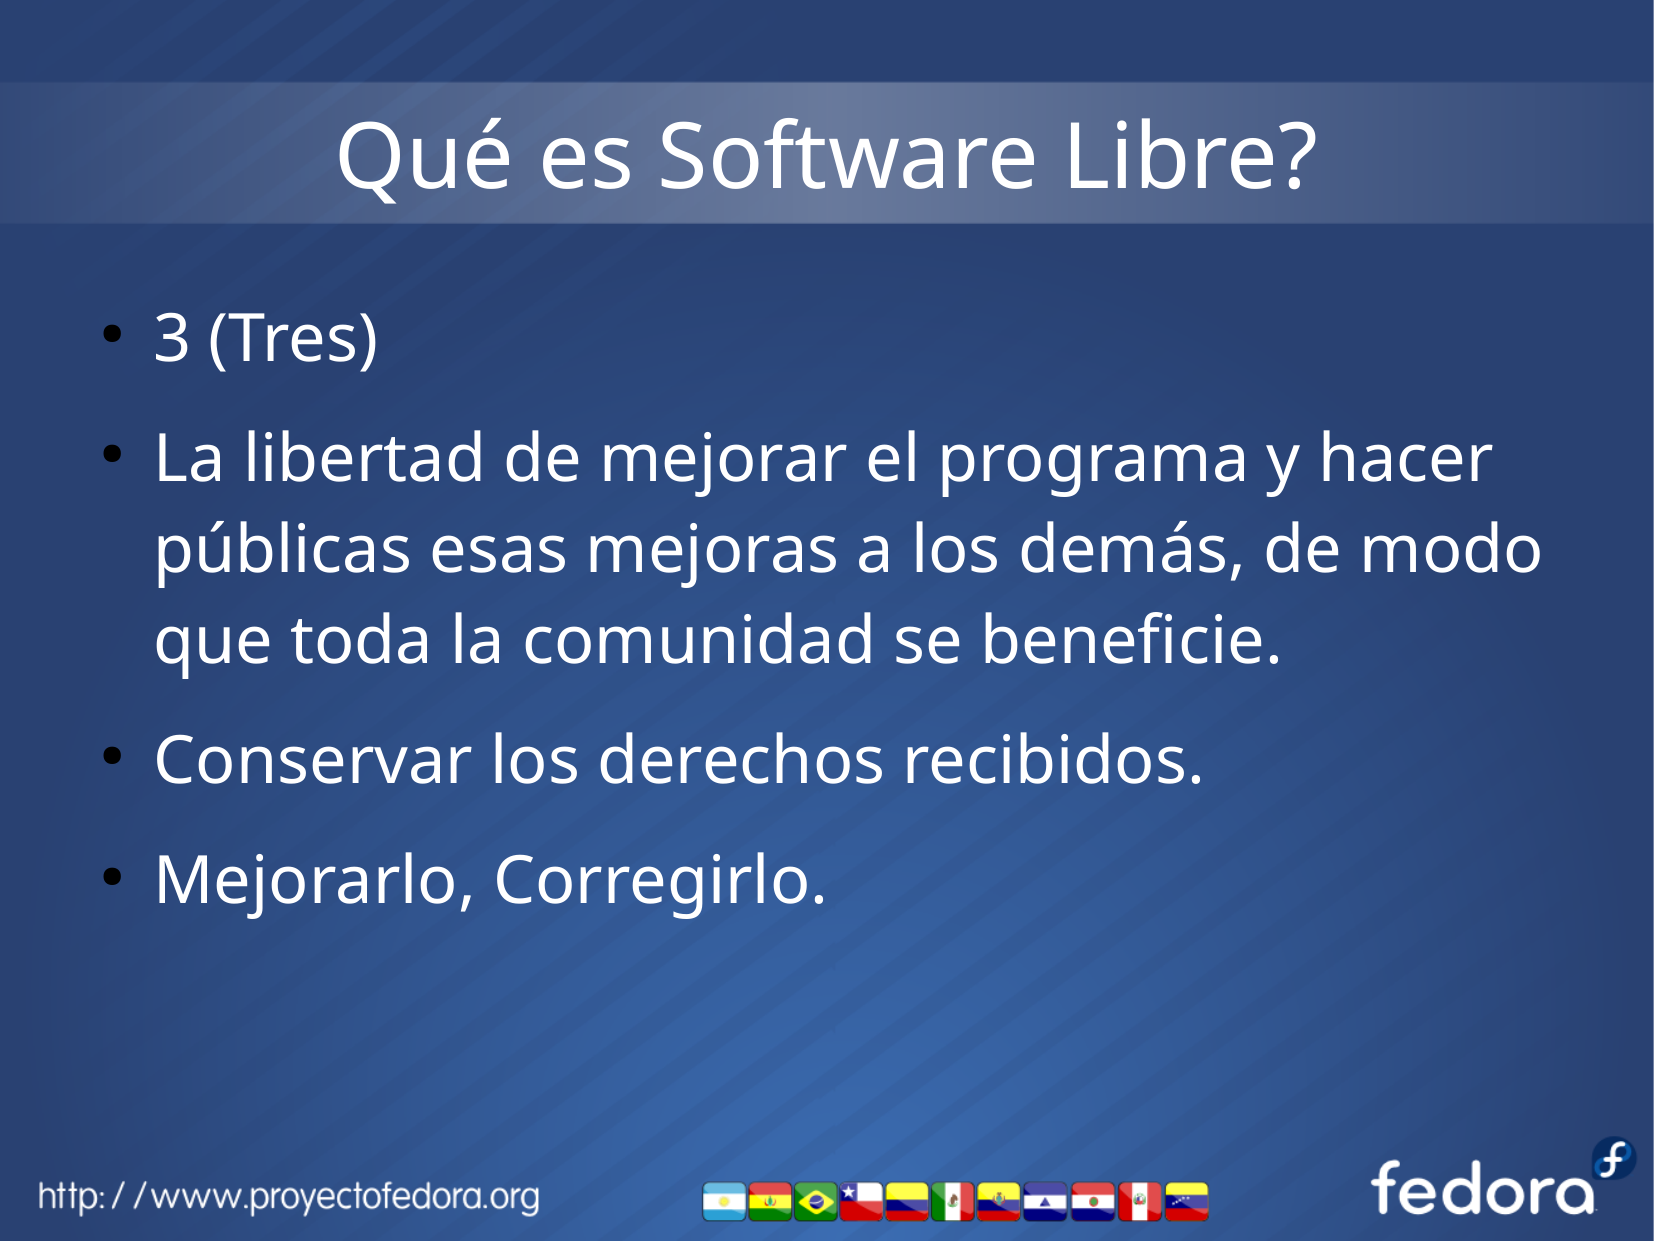

# Qué es Software Libre?
3 (Tres)
La libertad de mejorar el programa y hacer públicas esas mejoras a los demás, de modo que toda la comunidad se beneficie.
Conservar los derechos recibidos.
Mejorarlo, Corregirlo.